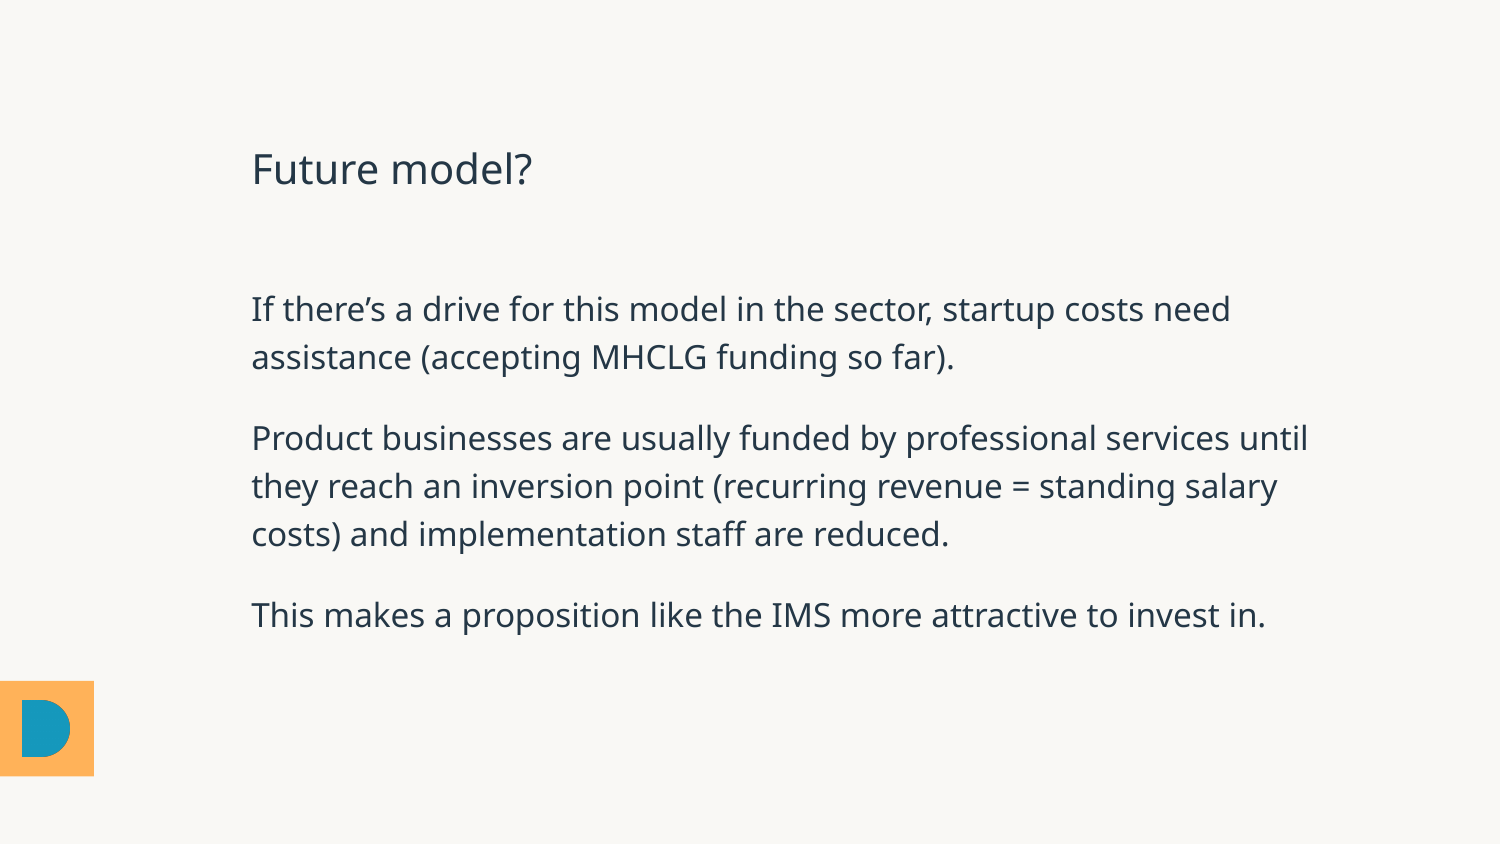

# Future model?
If there’s a drive for this model in the sector, startup costs need assistance (accepting MHCLG funding so far).
Product businesses are usually funded by professional services until they reach an inversion point (recurring revenue = standing salary costs) and implementation staff are reduced.
This makes a proposition like the IMS more attractive to invest in.